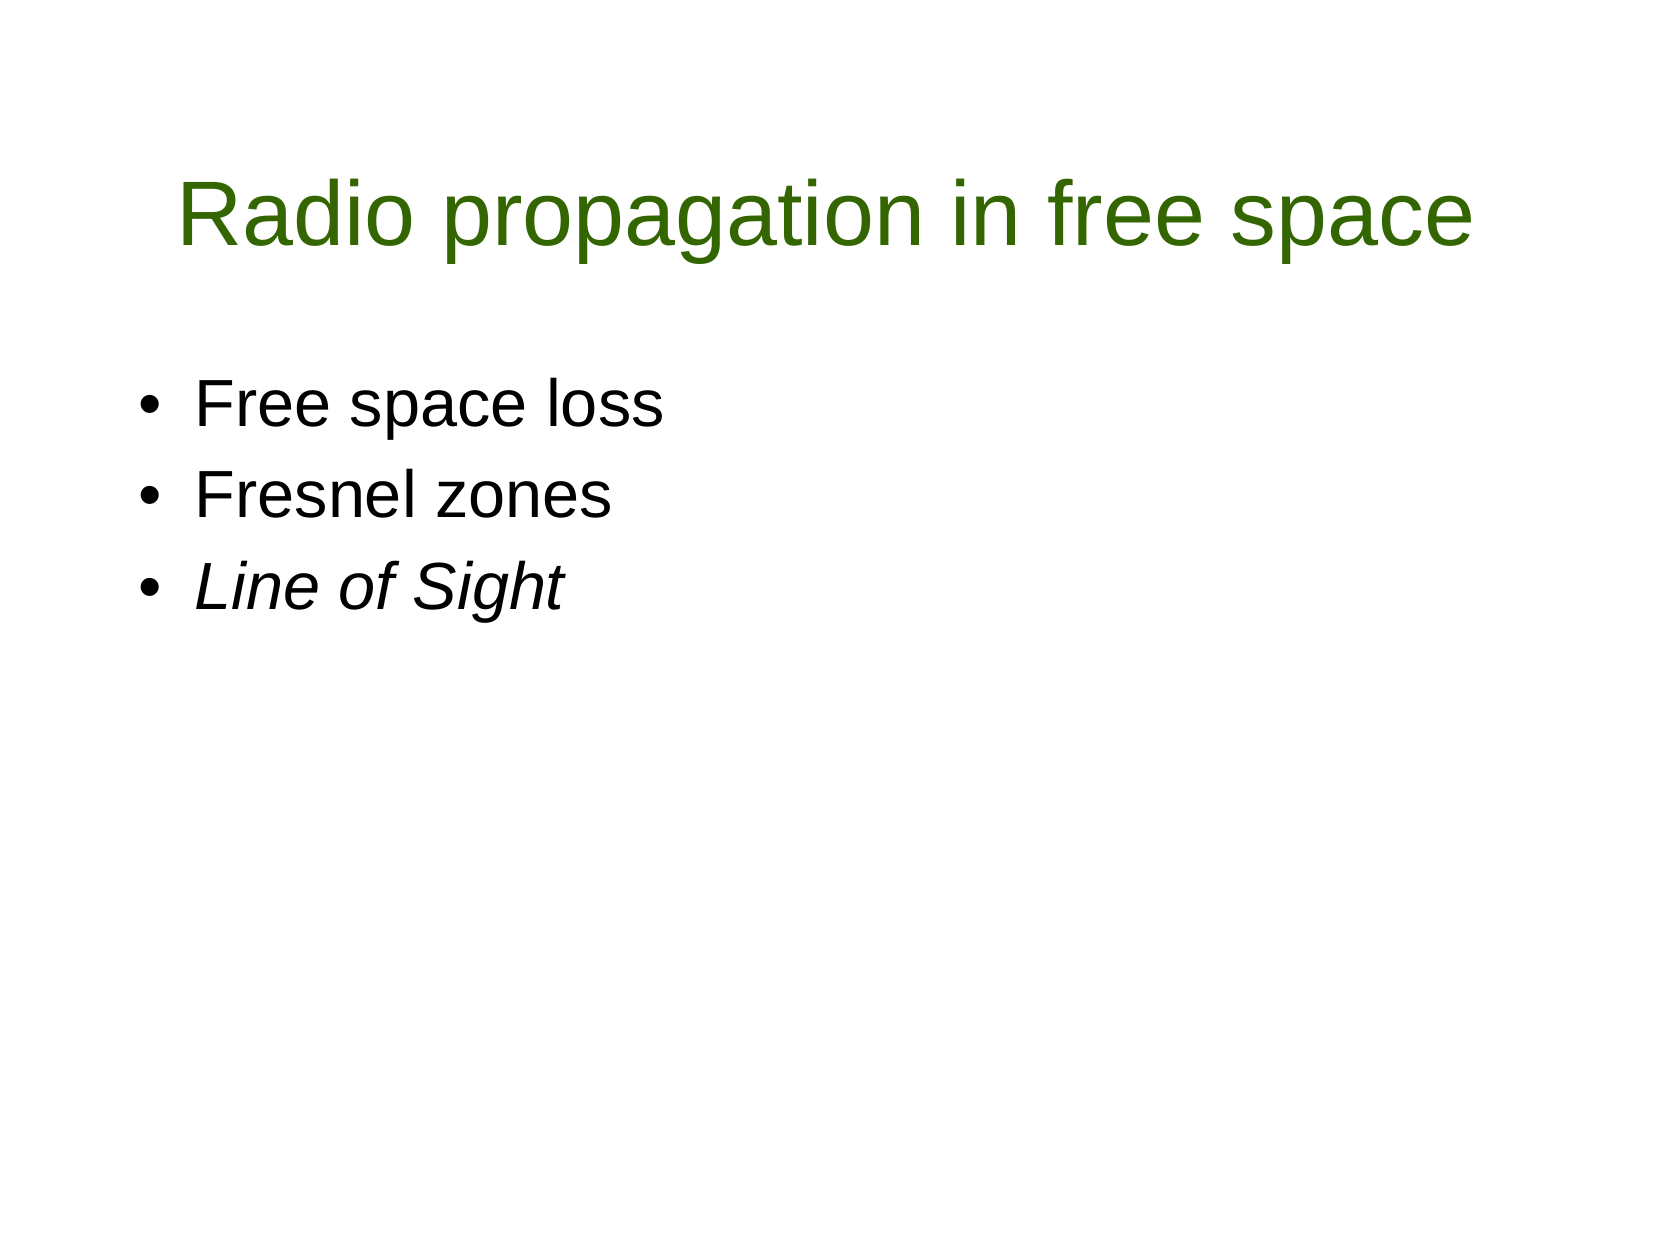

# Radio propagation in free space
Free space loss
Fresnel zones
Line of Sight